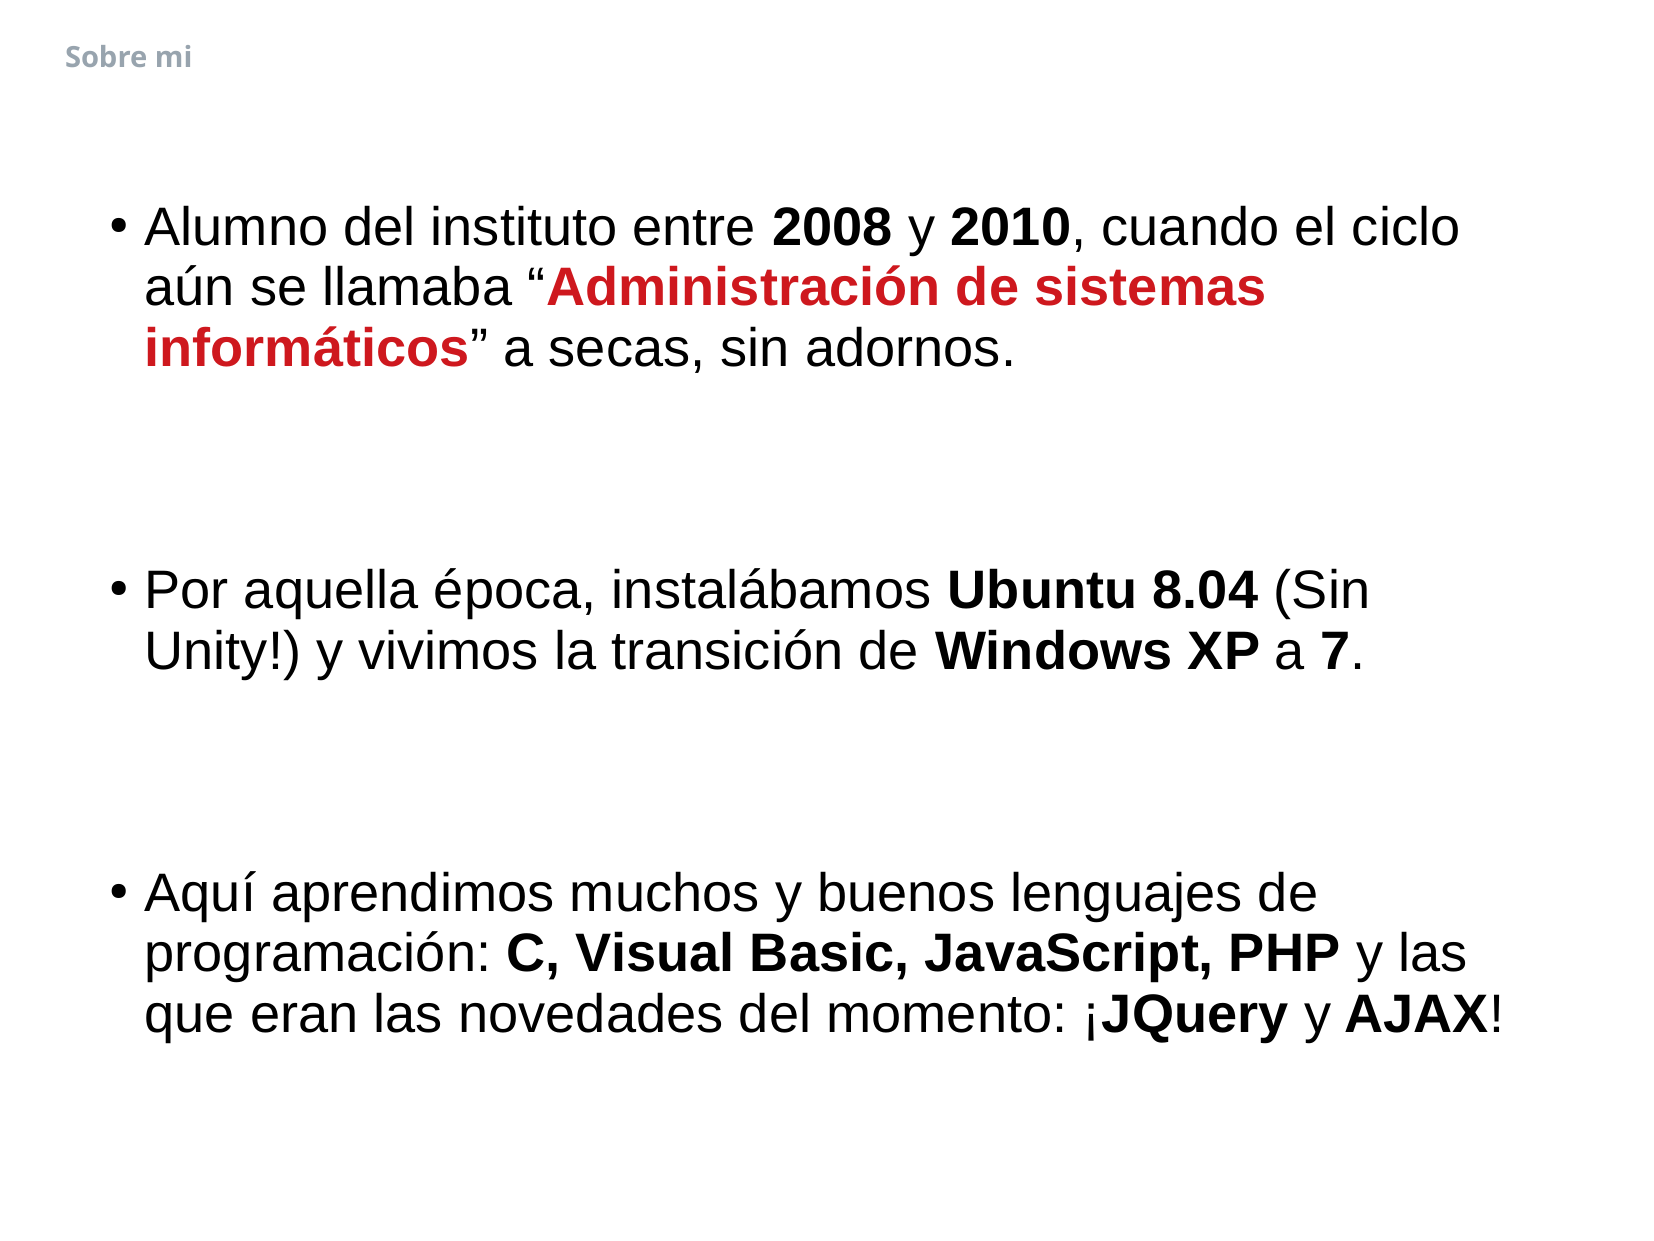

Sobre mi
Alumno del instituto entre 2008 y 2010, cuando el ciclo aún se llamaba “Administración de sistemas informáticos” a secas, sin adornos.
Por aquella época, instalábamos Ubuntu 8.04 (Sin Unity!) y vivimos la transición de Windows XP a 7.
Aquí aprendimos muchos y buenos lenguajes de programación: C, Visual Basic, JavaScript, PHP y las que eran las novedades del momento: ¡JQuery y AJAX!